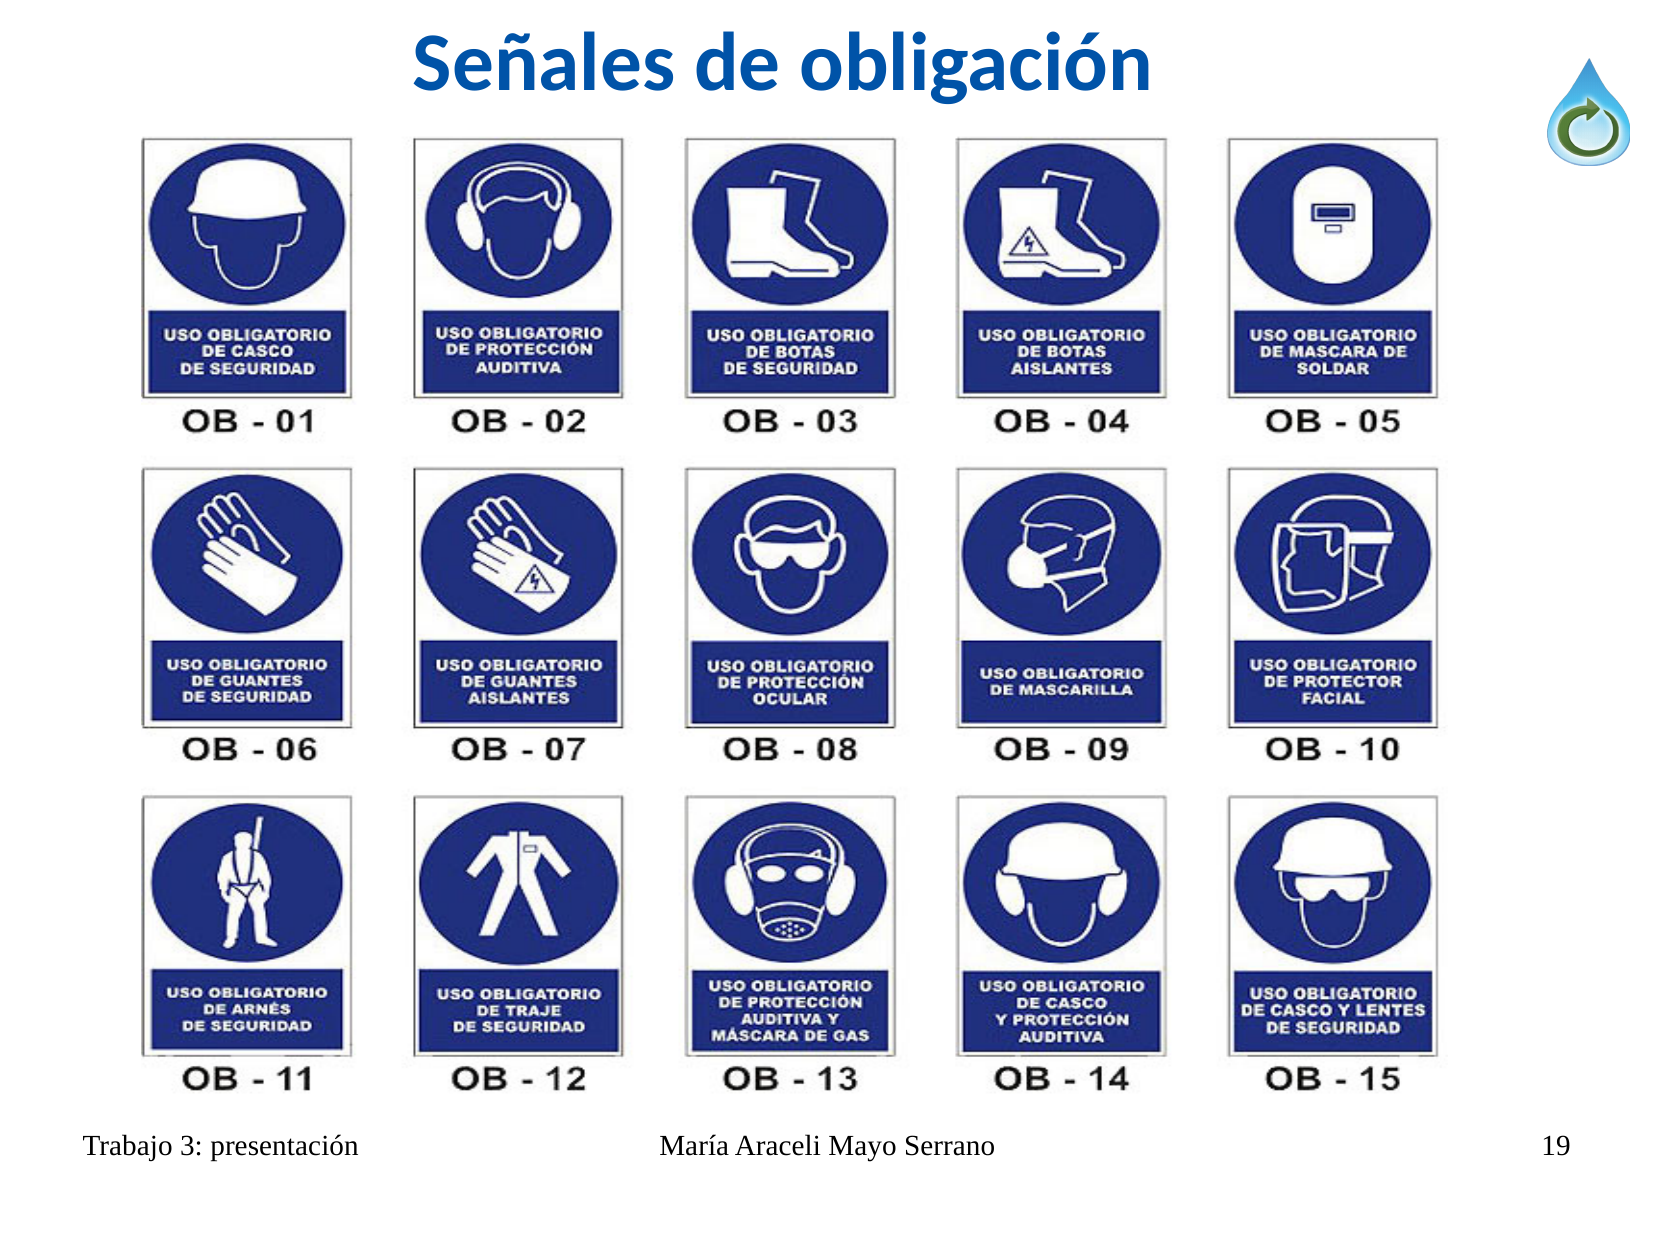

Señales de obligación
Trabajo 3: presentación
María Araceli Mayo Serrano
19